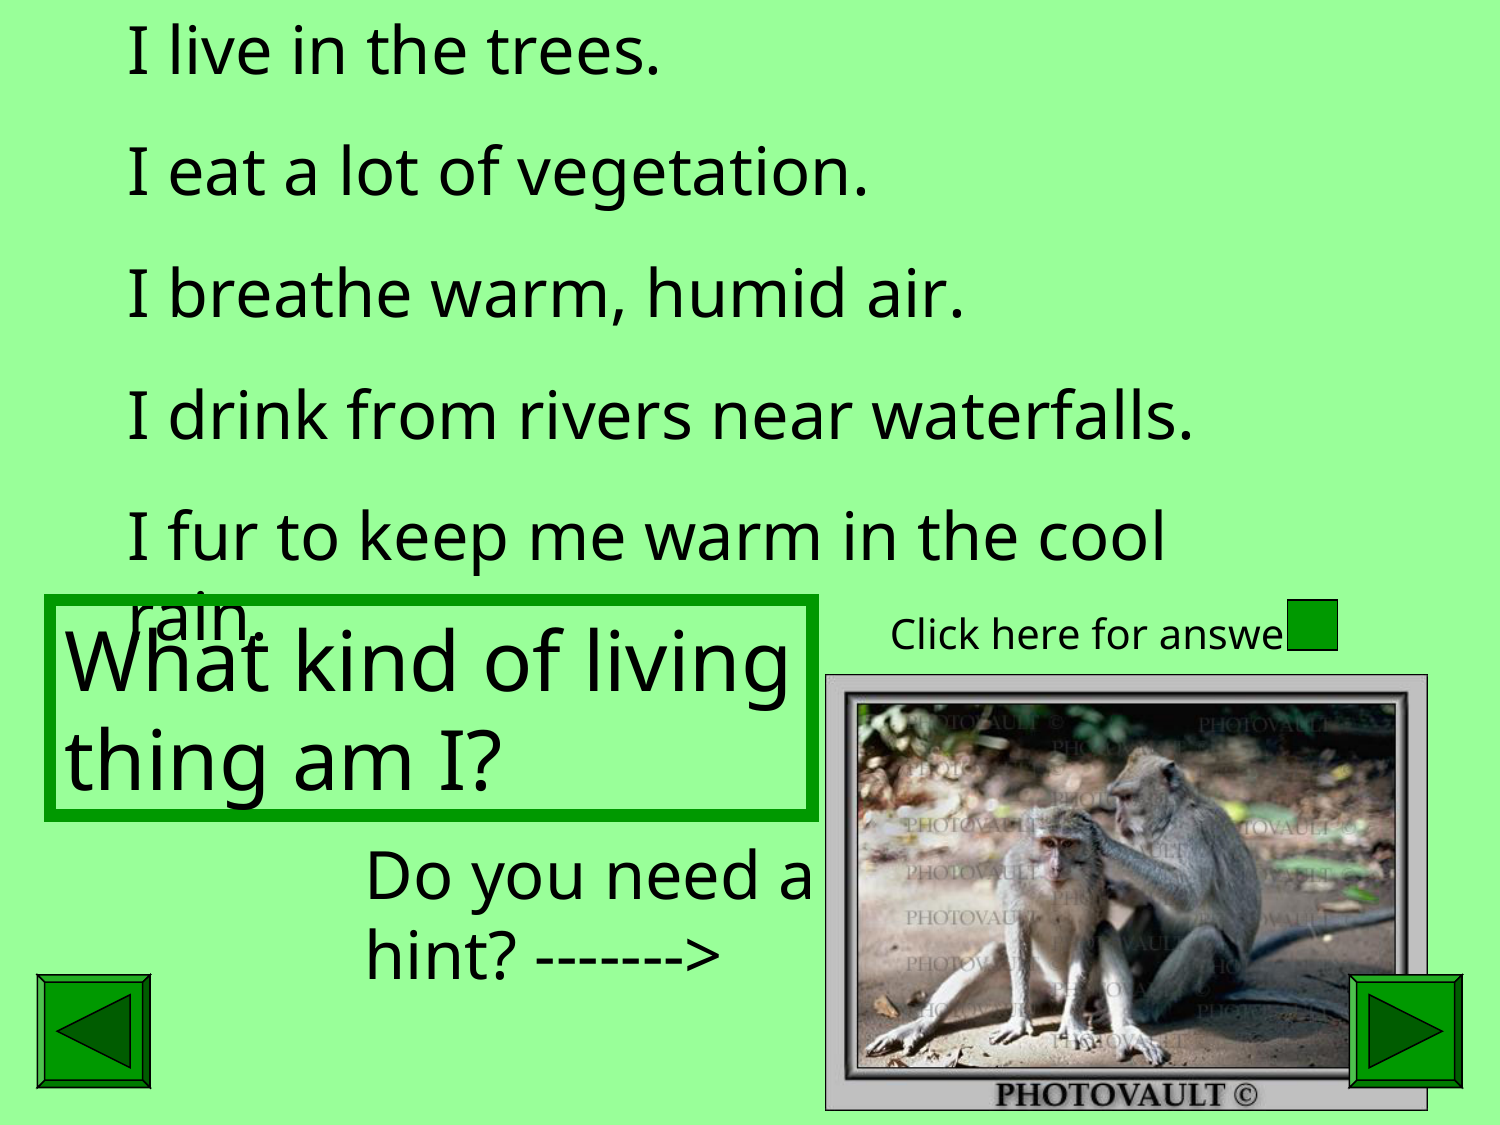

I live in the trees.
I eat a lot of vegetation.
I breathe warm, humid air.
I drink from rivers near waterfalls.
I fur to keep me warm in the cool rain.
What kind of living
thing am I?
Click here for answer
Hint
Do you need a hint? ------->